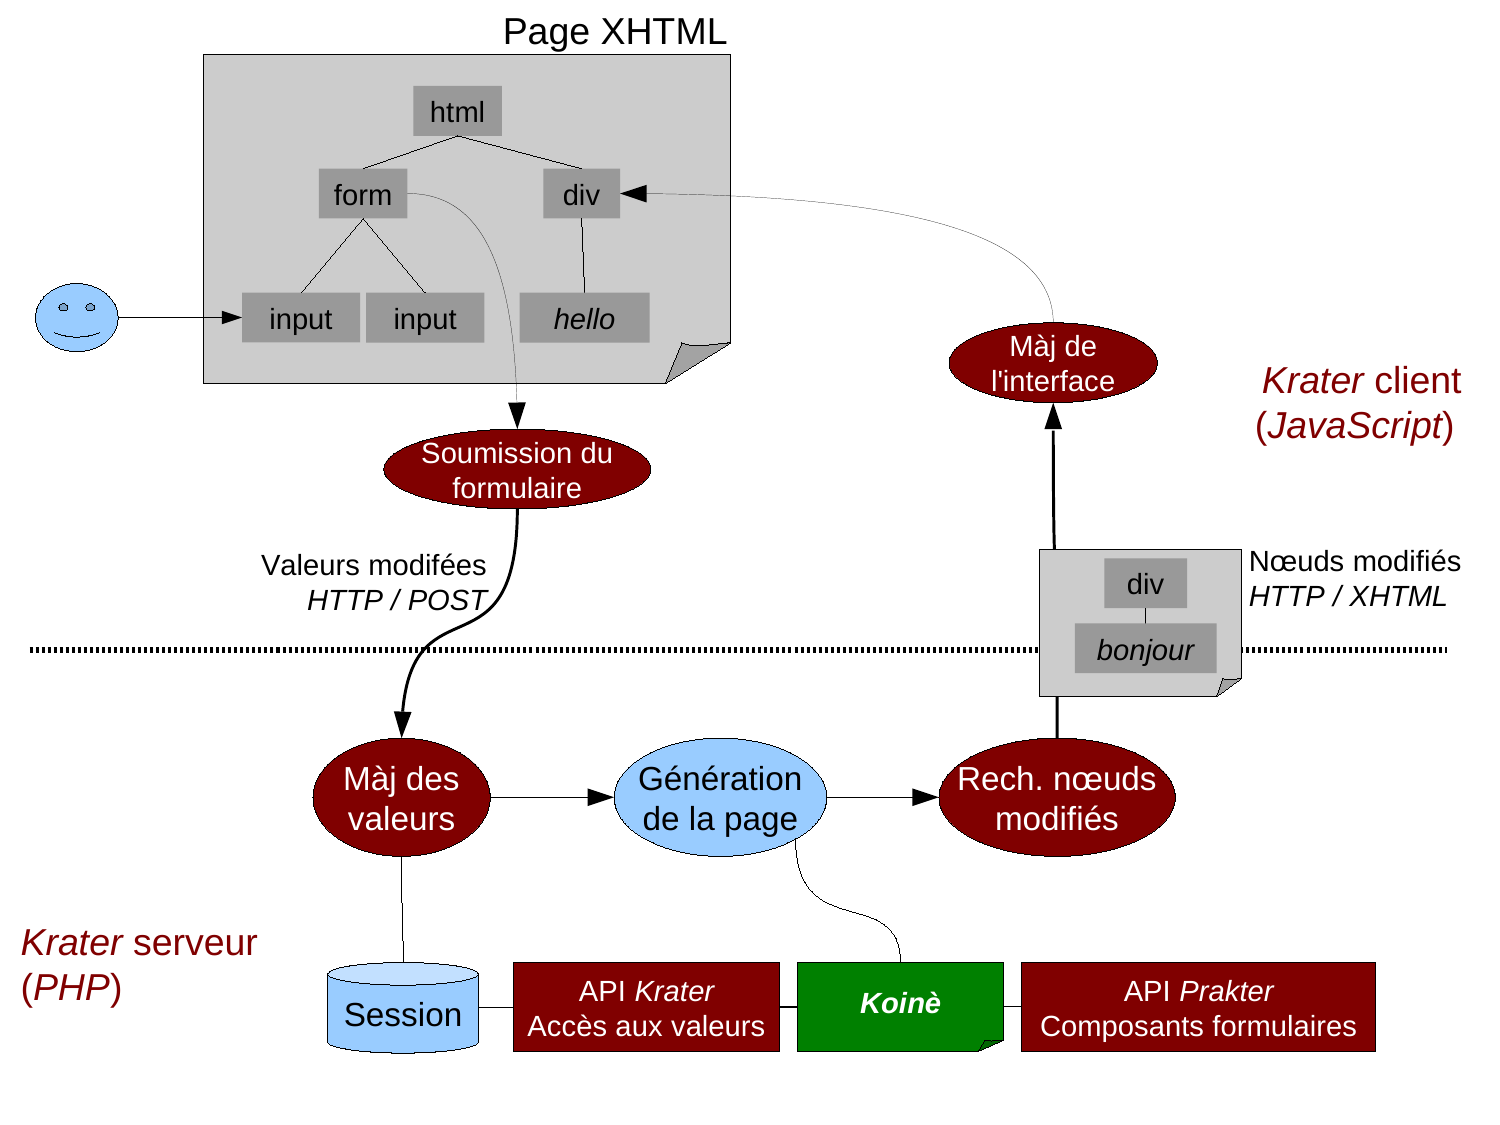

Page XHTML
html
form
div
input
input
hello
Màj de
l'interface
Krater client
(JavaScript)
Soumission du
formulaire
Nœuds modifiés HTTP / XHTML
Valeurs modifées
HTTP / POST
div
bonjour
Màj des
valeurs
Génération
de la page
Rech. nœuds
modifiés
Krater serveur (PHP)
Session
API Krater
Accès aux valeurs
Koinè
API Prakter
Composants formulaires
47